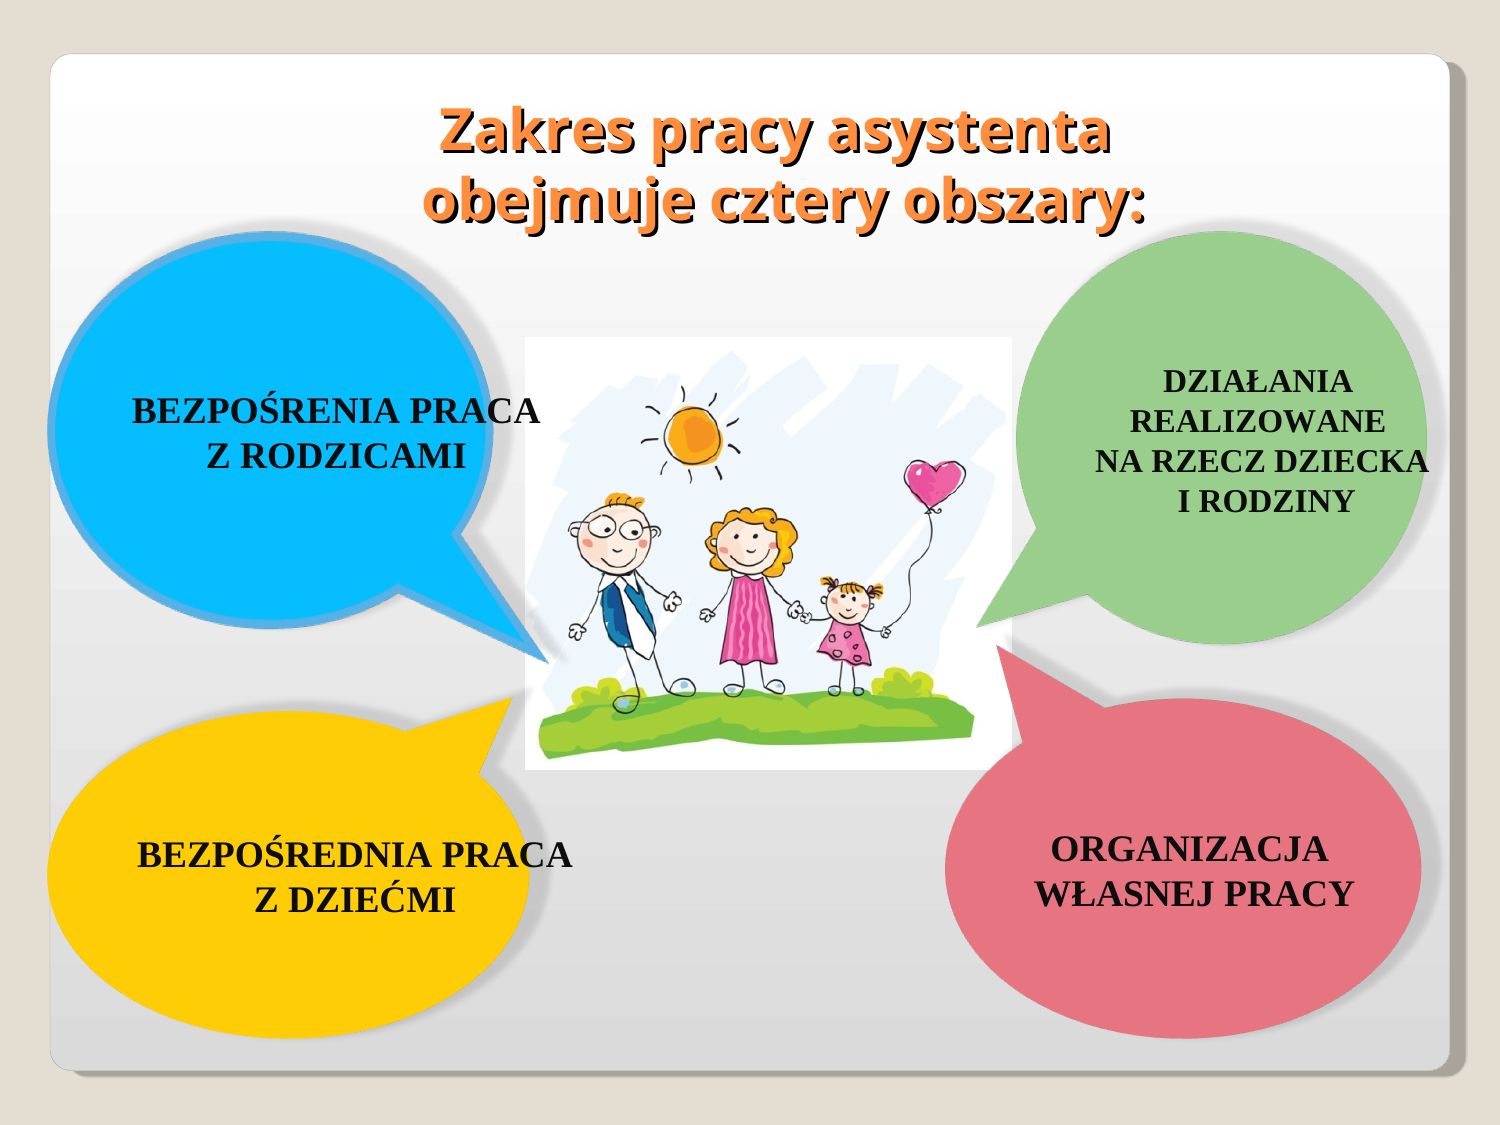

Zakres pracy asystenta
obejmuje cztery obszary:
BEZPOŚRENIA PRACA
Z RODZICAMI
DZIAŁANIA
REALIZOWANE
NA RZECZ DZIECKA
 I RODZINY
ORGANIZACJA
WŁASNEJ PRACY
BEZPOŚREDNIA PRACA
Z DZIEĆMI